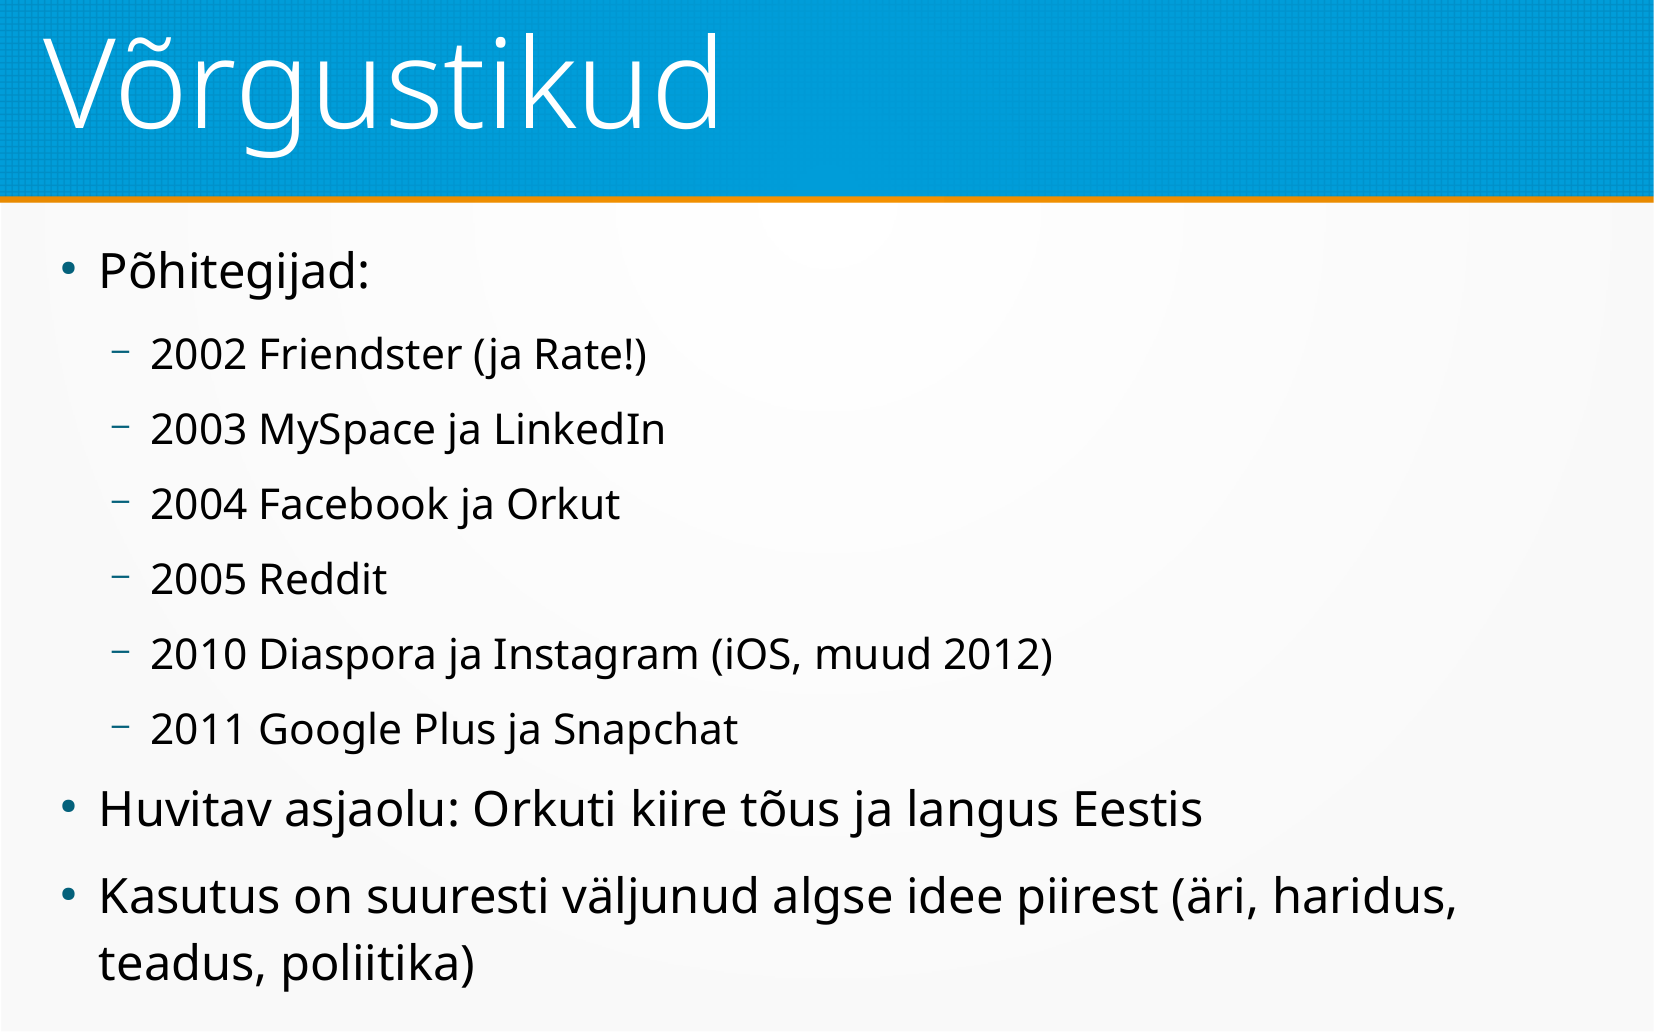

# Võrgustikud
Põhitegijad:
2002 Friendster (ja Rate!)
2003 MySpace ja LinkedIn
2004 Facebook ja Orkut
2005 Reddit
2010 Diaspora ja Instagram (iOS, muud 2012)
2011 Google Plus ja Snapchat
Huvitav asjaolu: Orkuti kiire tõus ja langus Eestis
Kasutus on suuresti väljunud algse idee piirest (äri, haridus, teadus, poliitika)